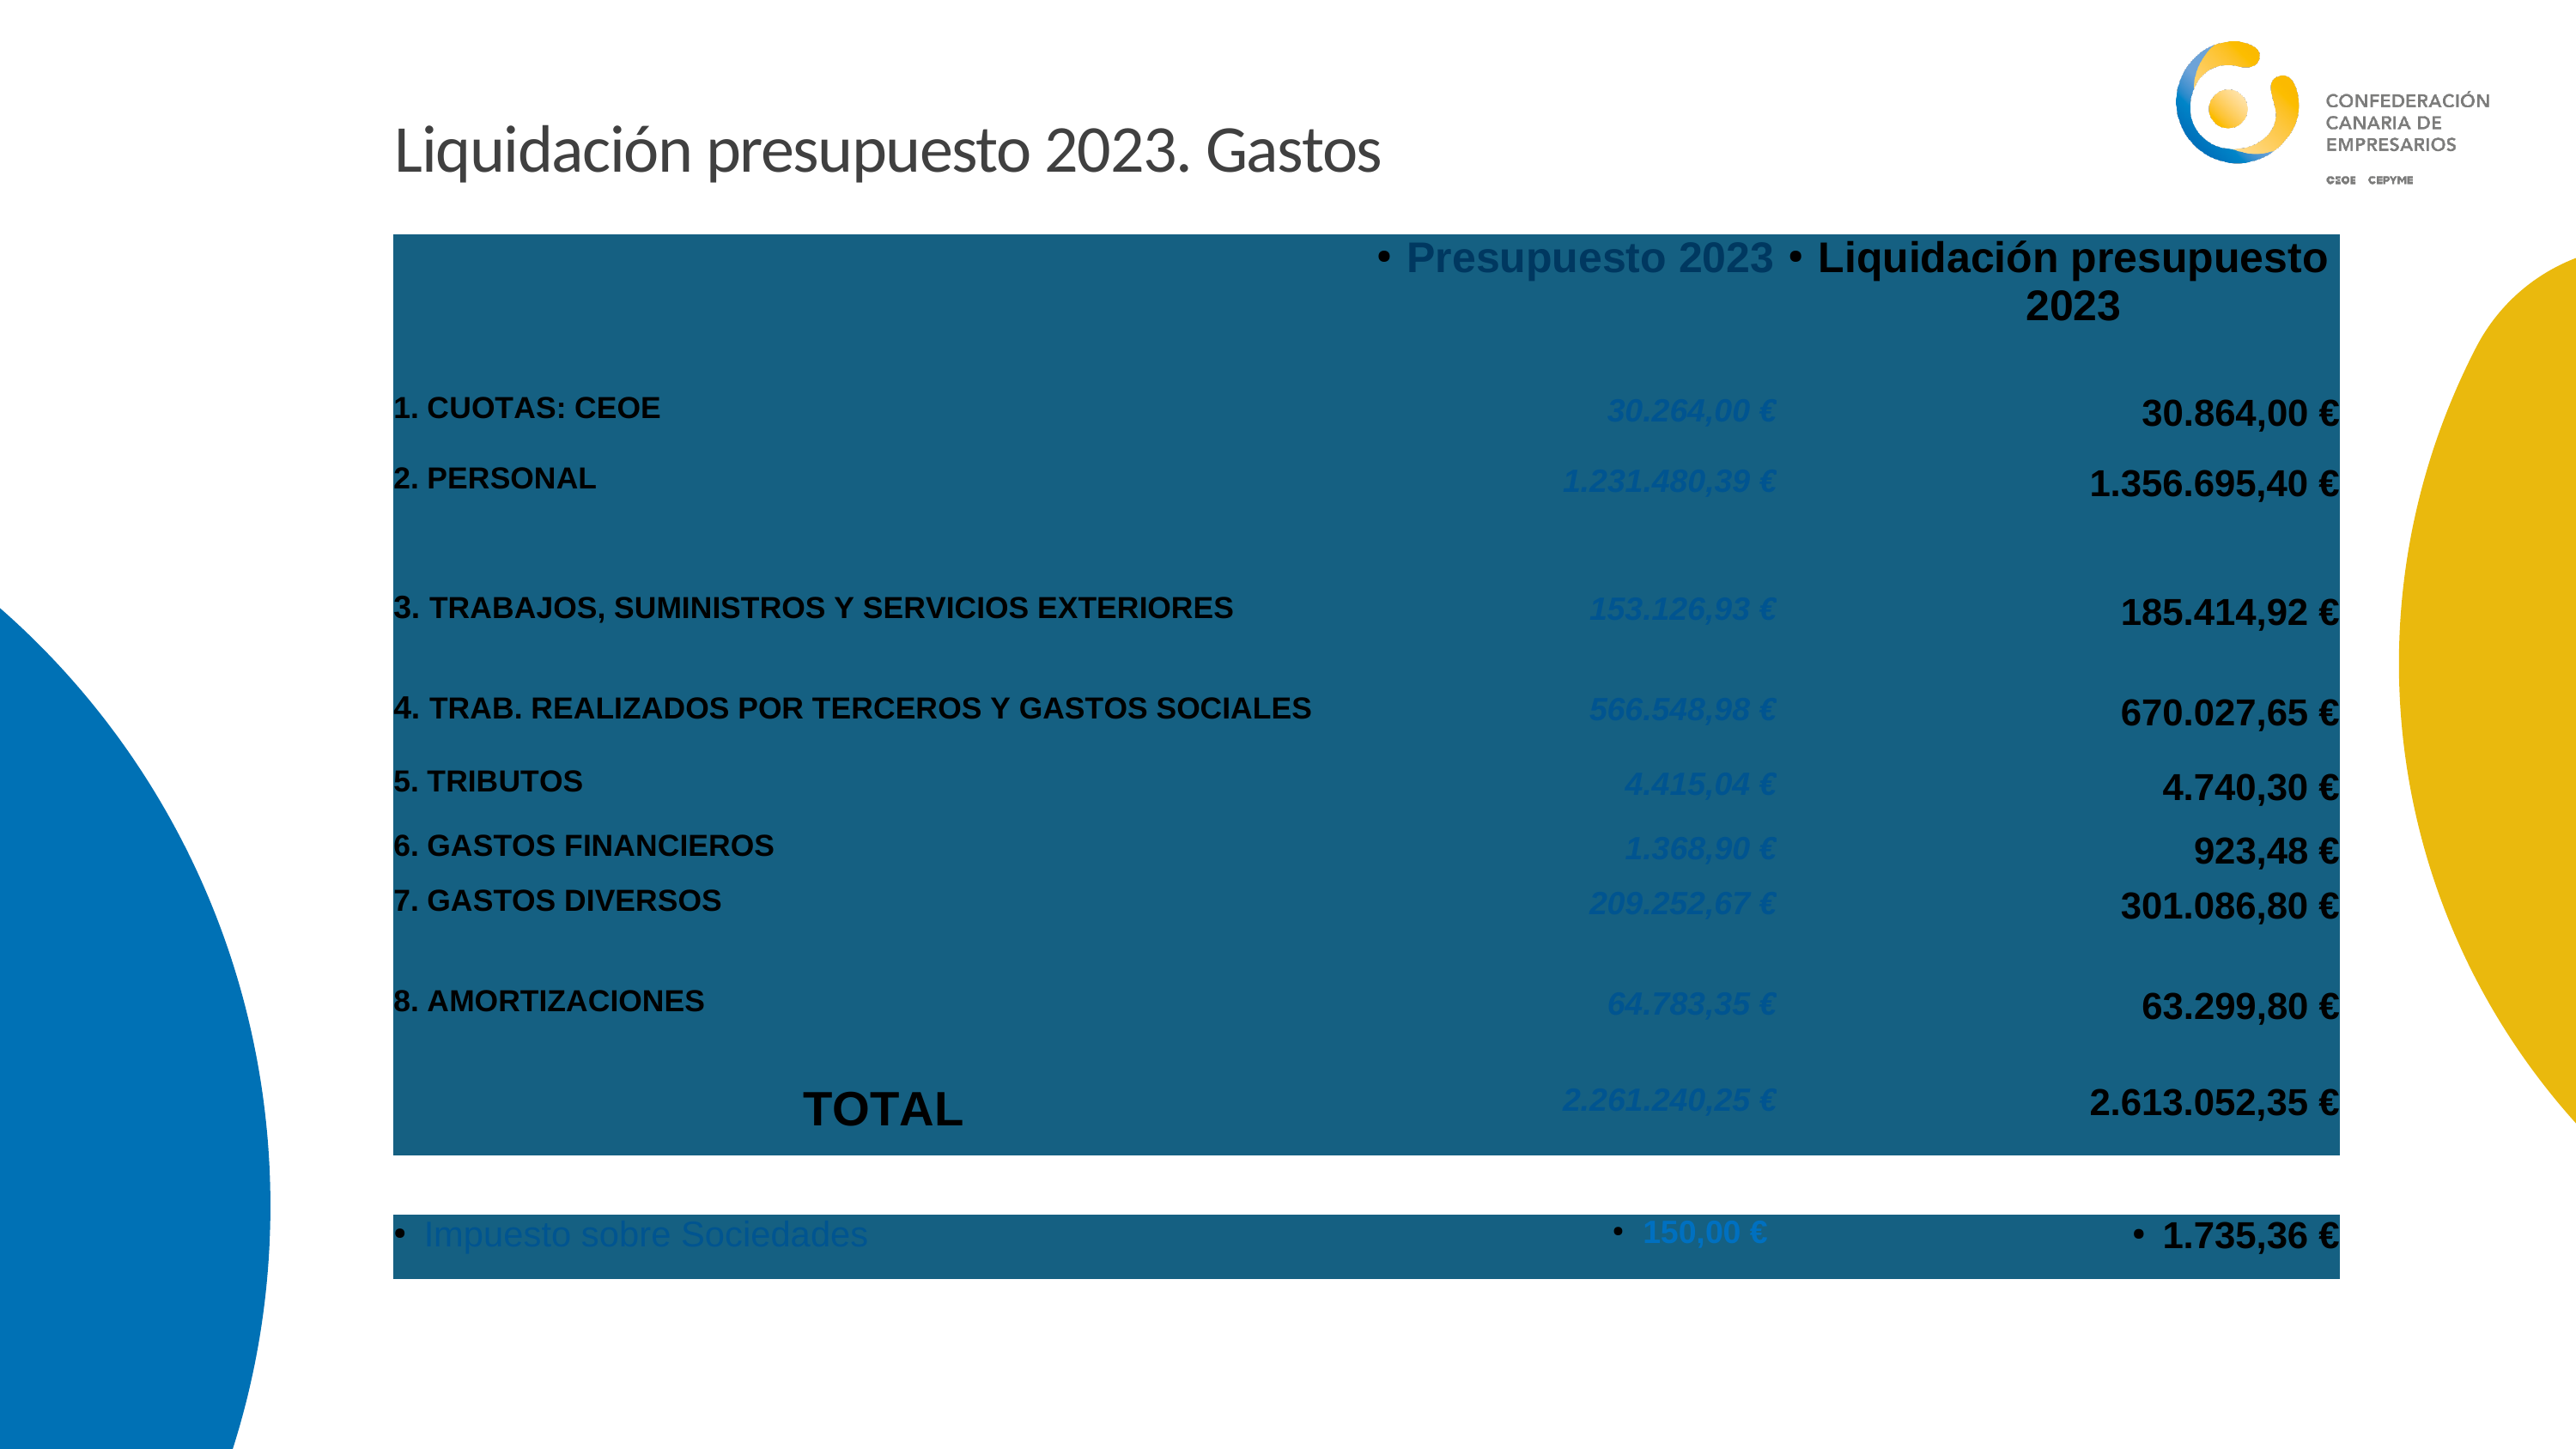

# Liquidación presupuesto 2023. Gastos
| | Presupuesto 2023 | Liquidación presupuesto 2023 |
| --- | --- | --- |
| 1. CUOTAS: CEOE | 30.264,00 € | 30.864,00 € |
| 2. PERSONAL | 1.231.480,39 € | 1.356.695,40 € |
| 3. TRABAJOS, SUMINISTROS Y SERVICIOS EXTERIORES | 153.126,93 € | 185.414,92 € |
| 4. TRAB. REALIZADOS POR TERCEROS Y GASTOS SOCIALES | 566.548,98 € | 670.027,65 € |
| 5. TRIBUTOS | 4.415,04 € | 4.740,30 € |
| 6. GASTOS FINANCIEROS | 1.368,90 € | 923,48 € |
| 7. GASTOS DIVERSOS | 209.252,67 € | 301.086,80 € |
| 8. AMORTIZACIONES | 64.783,35 € | 63.299,80 € |
| TOTAL | 2.261.240,25 € | 2.613.052,35 € |
| Impuesto sobre Sociedades | 150,00 € | 1.735,36 € |
| --- | --- | --- |